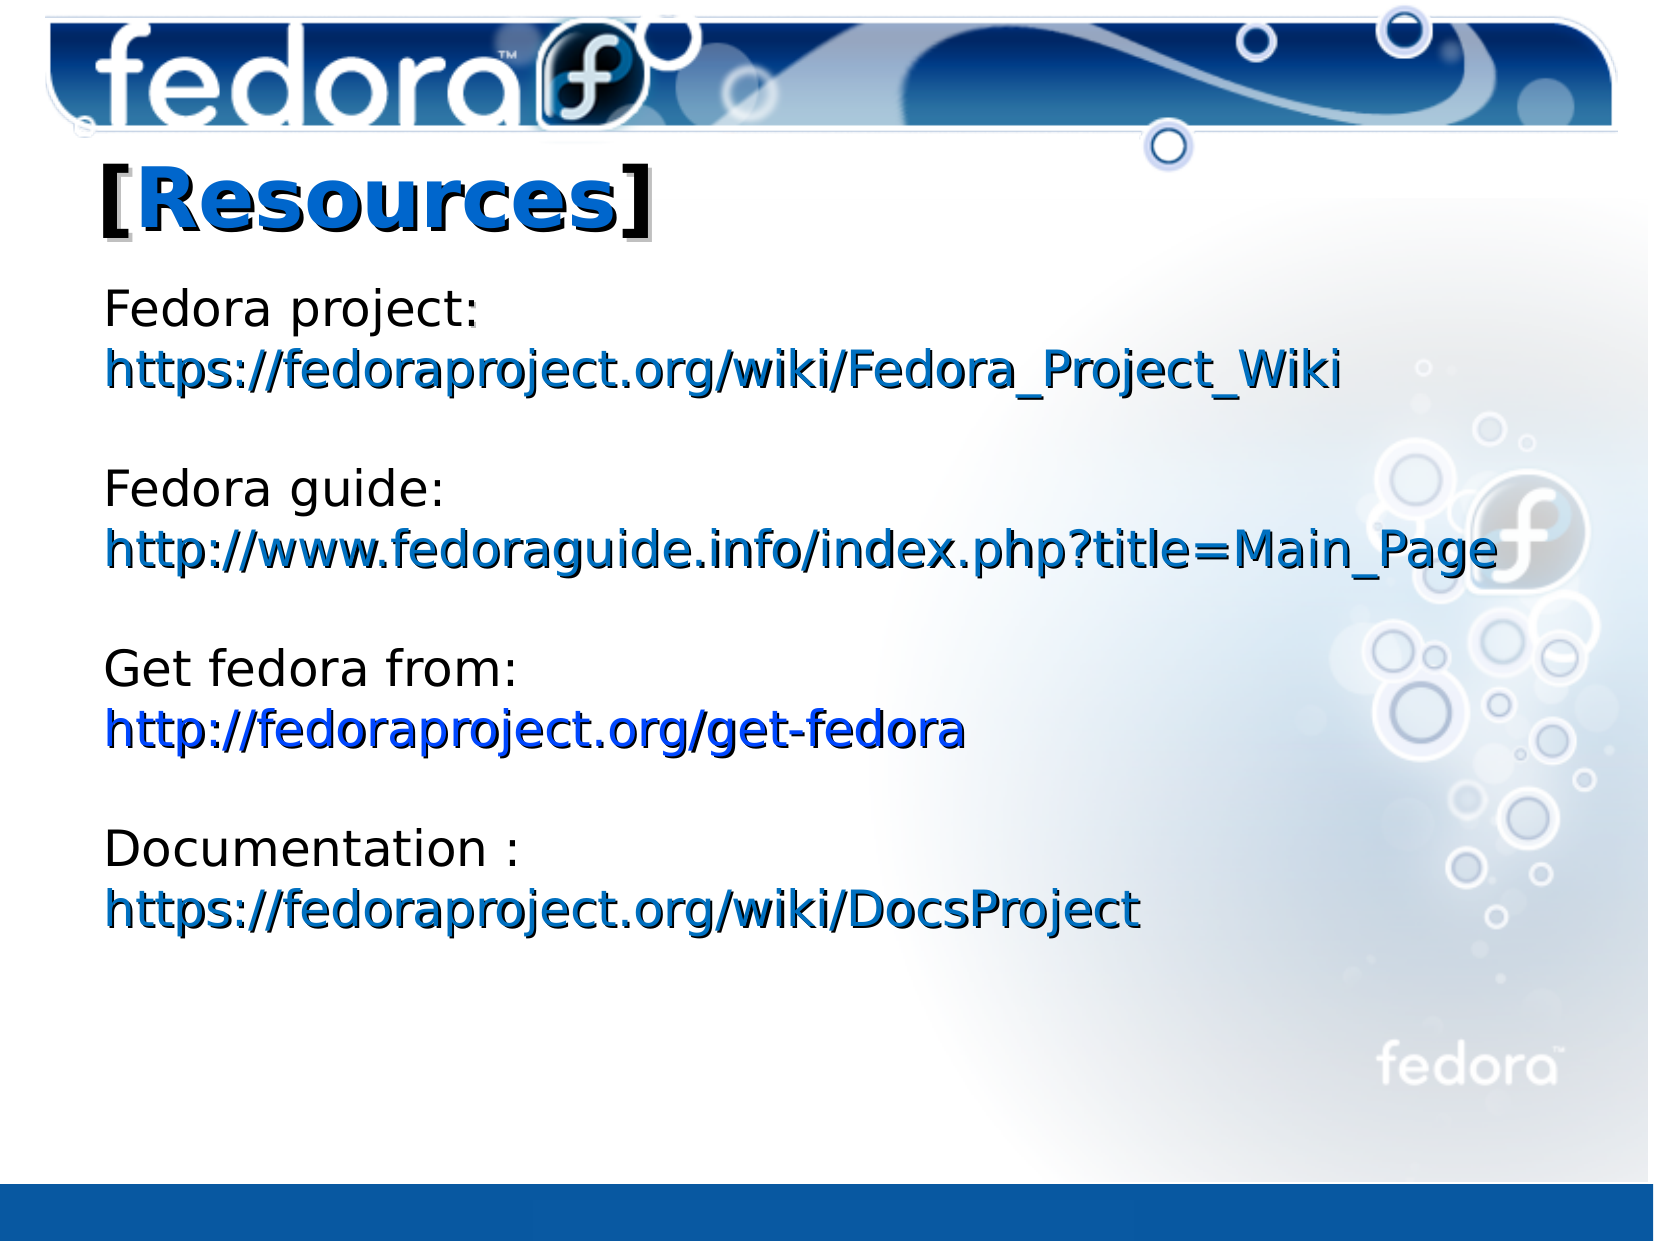

[Resources]
Fedora project: https://fedoraproject.org/wiki/Fedora_Project_Wiki
Fedora guide:
http://www.fedoraguide.info/index.php?title=Main_Page
Get fedora from:
http://fedoraproject.org/get-fedora
Documentation :
https://fedoraproject.org/wiki/DocsProject